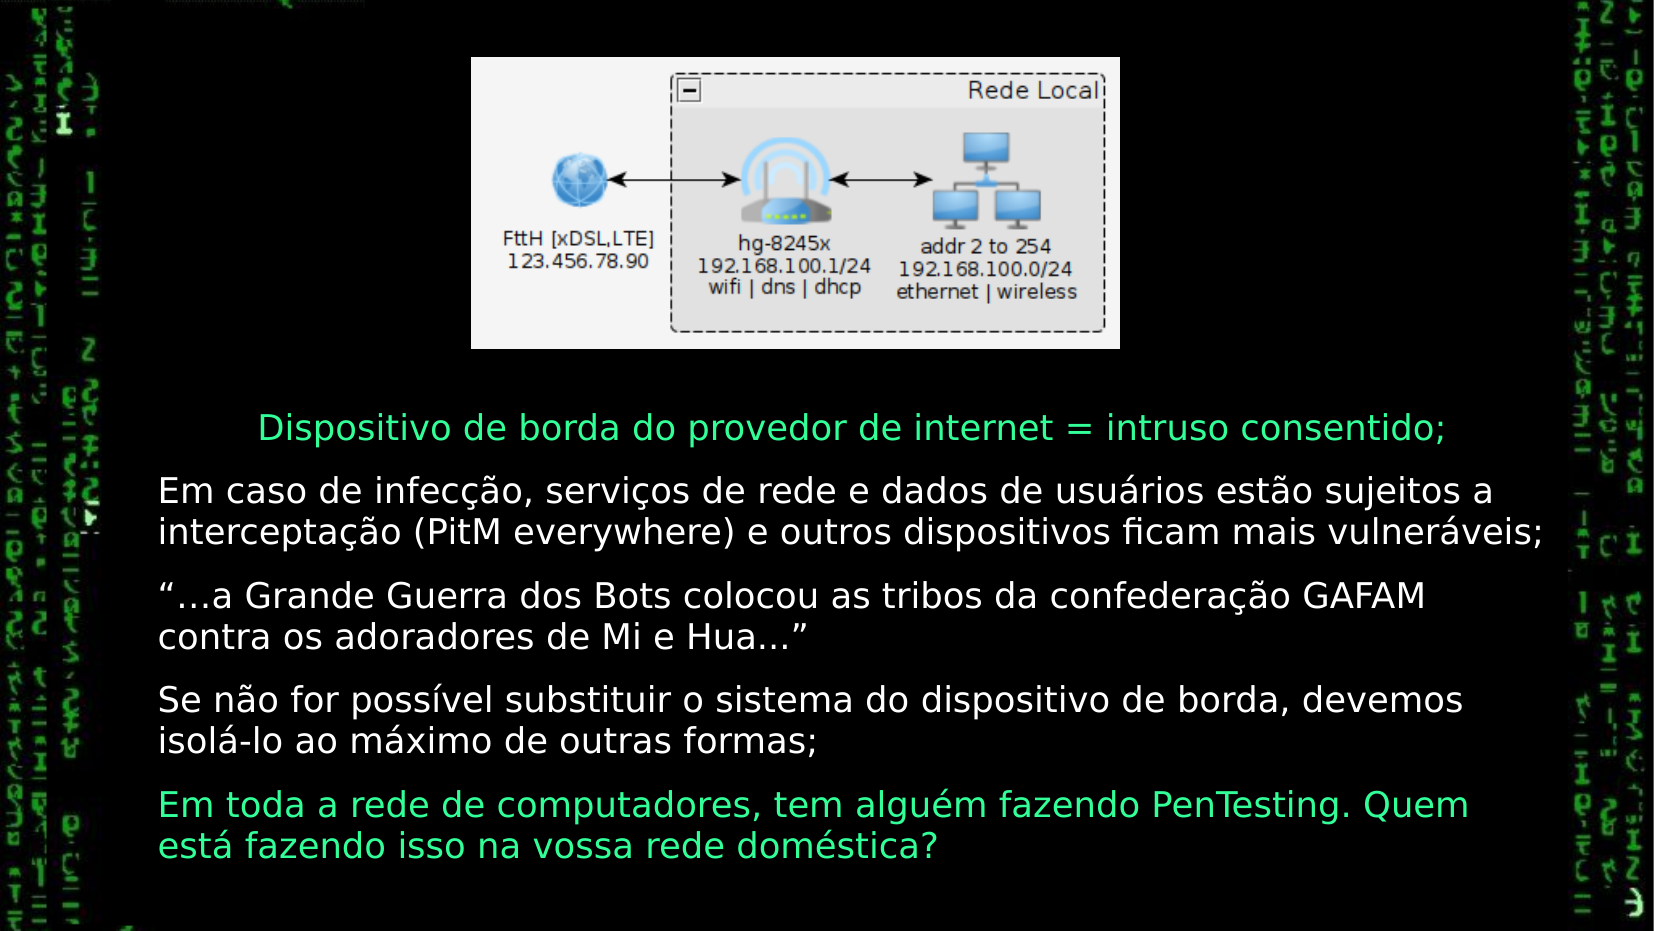

# Dispositivo de borda do provedor de internet = intruso consentido;
Em caso de infecção, serviços de rede e dados de usuários estão sujeitos a interceptação (PitM everywhere) e outros dispositivos ficam mais vulneráveis;
“…a Grande Guerra dos Bots colocou as tribos da confederação GAFAM contra os adoradores de Mi e Hua...”
Se não for possível substituir o sistema do dispositivo de borda, devemos isolá-lo ao máximo de outras formas;
Em toda a rede de computadores, tem alguém fazendo PenTesting. Quem está fazendo isso na vossa rede doméstica?